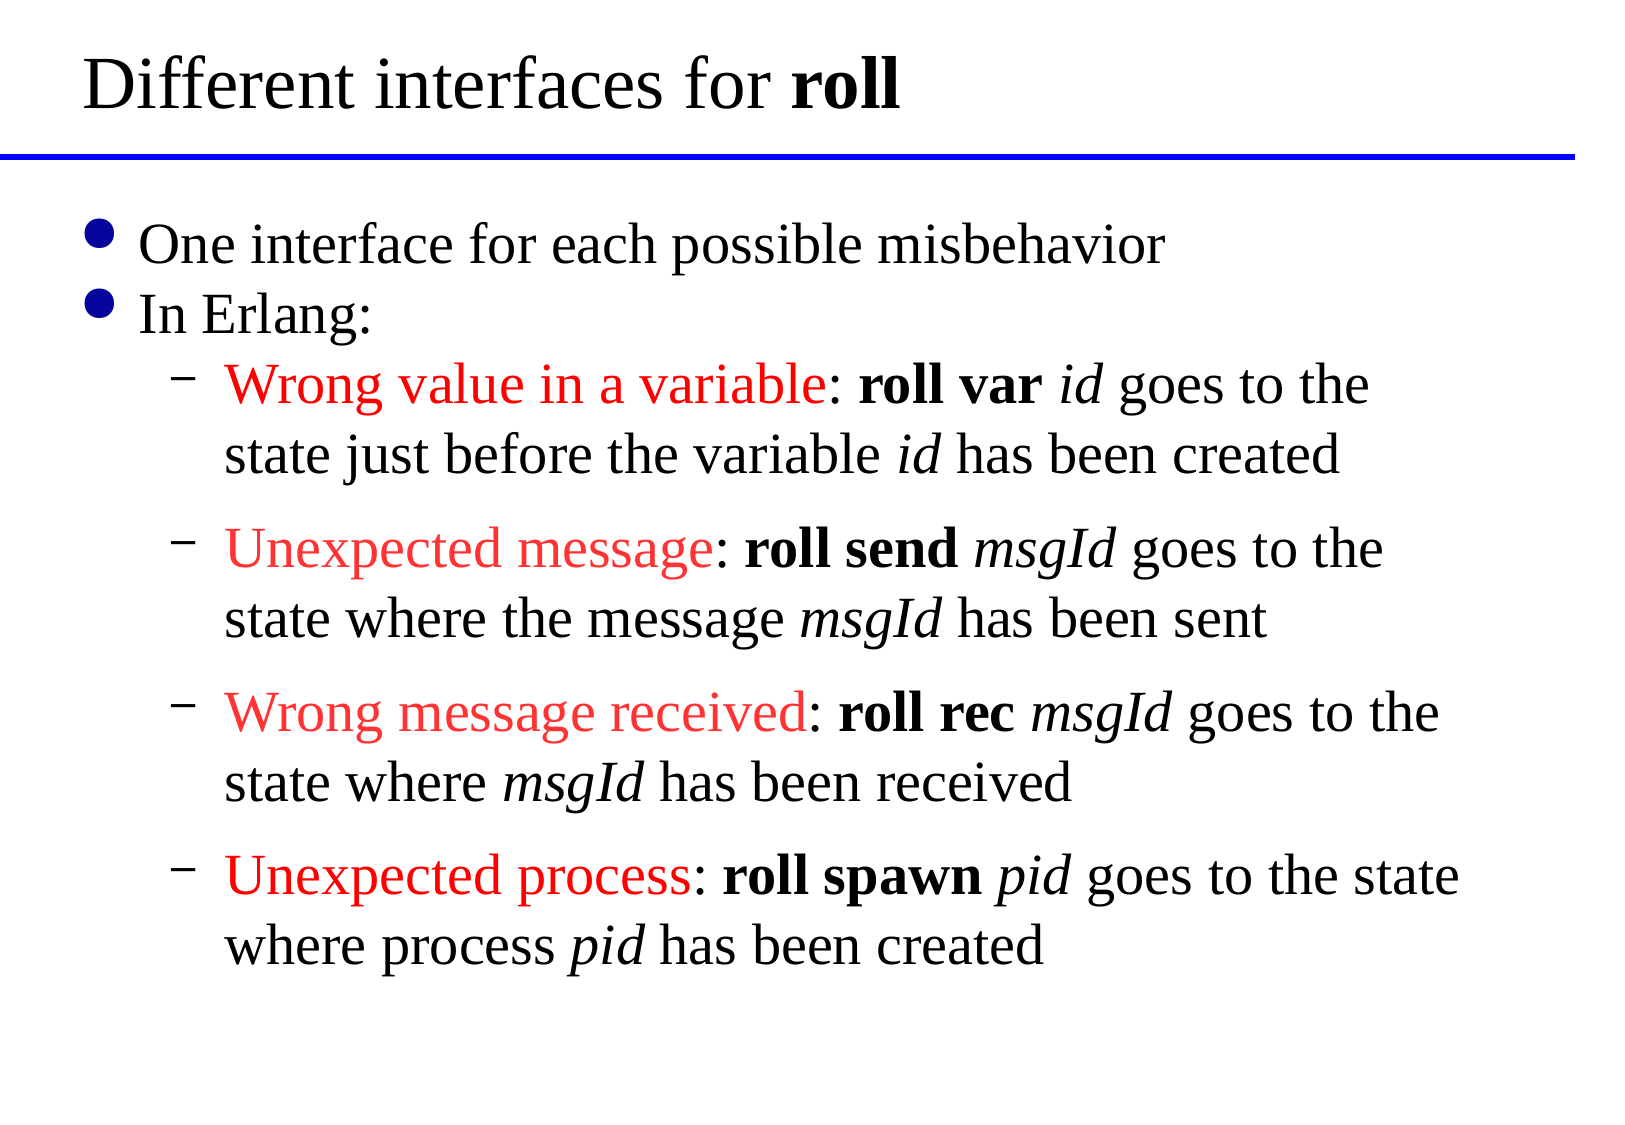

# Different interfaces for roll
One interface for each possible misbehavior
In Erlang:
Wrong value in a variable: roll var id goes to the state just before the variable id has been created
Unexpected message: roll send msgId goes to the state where the message msgId has been sent
Wrong message received: roll rec msgId goes to the state where msgId has been received
Unexpected process: roll spawn pid goes to the state where process pid has been created